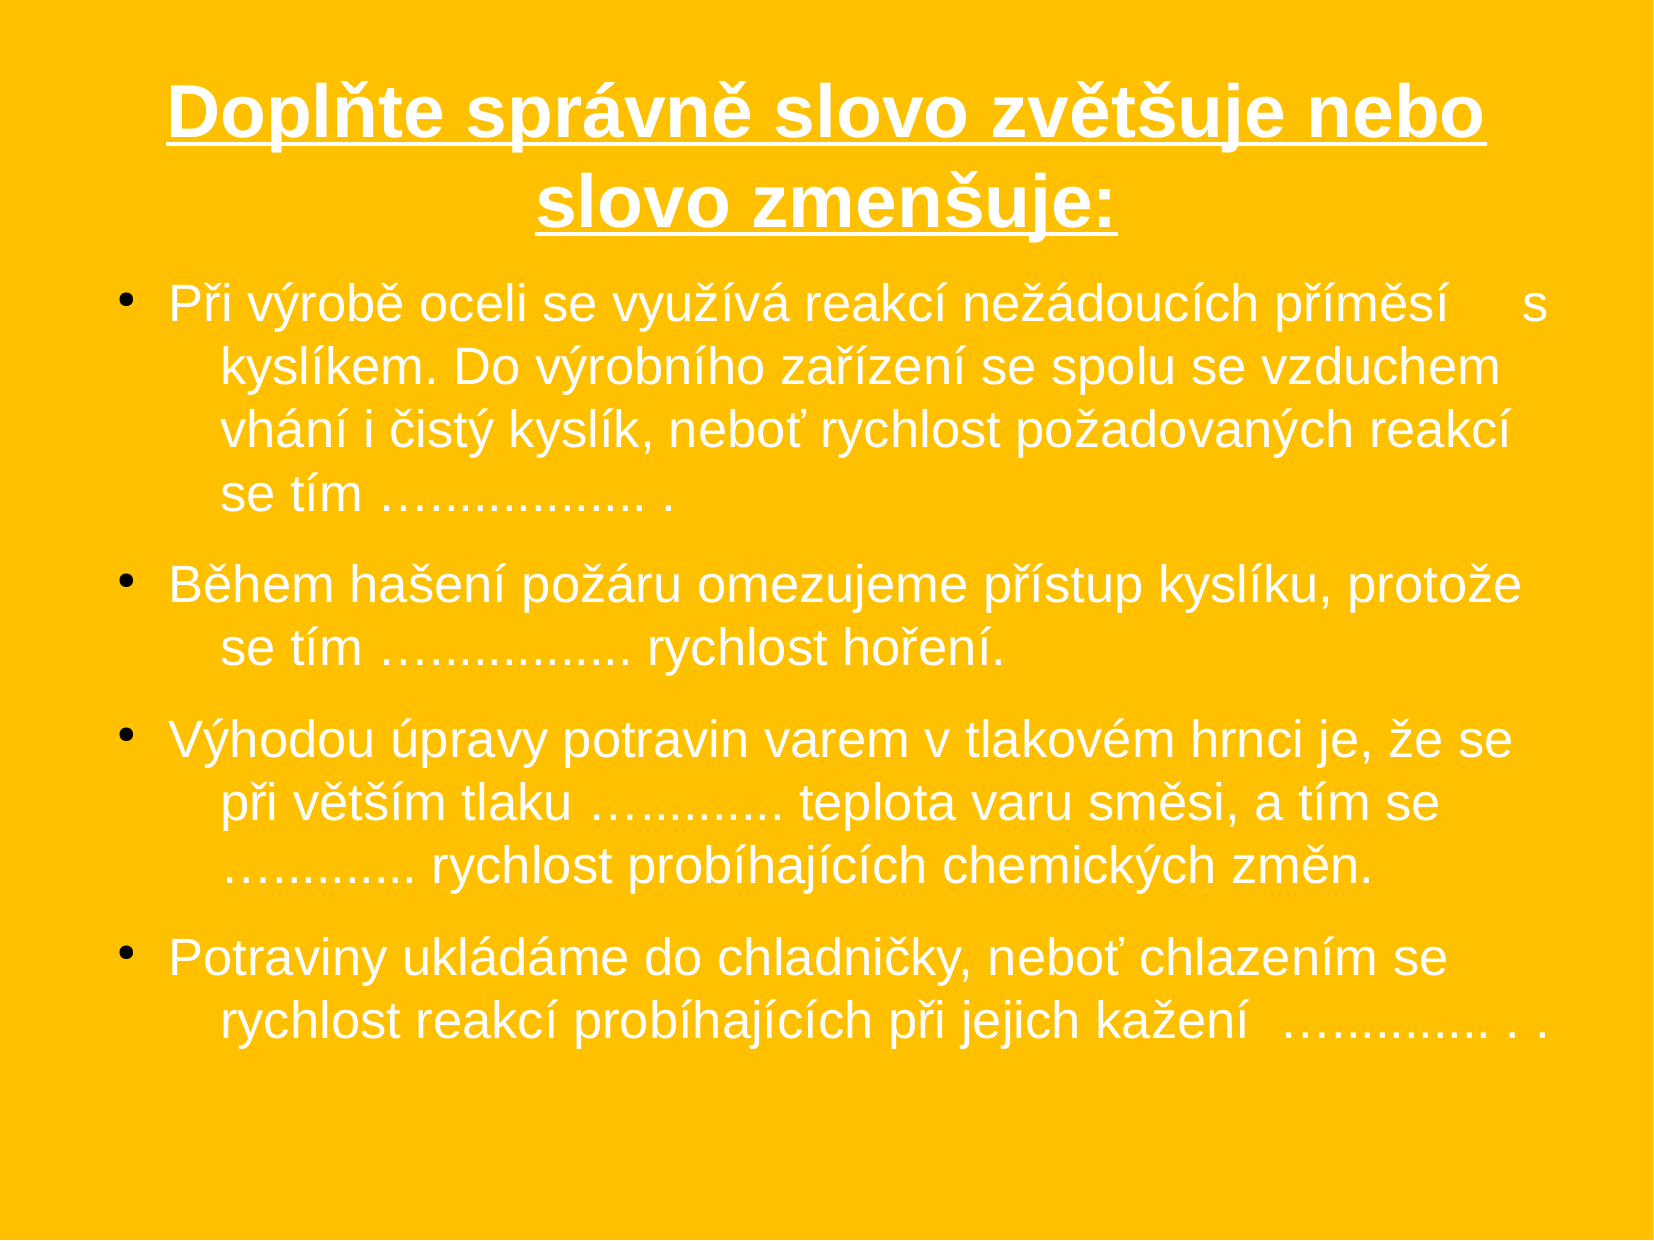

# Doplňte správně slovo zvětšuje nebo slovo zmenšuje:
Při výrobě oceli se využívá reakcí nežádoucích příměsí s kyslíkem. Do výrobního zařízení se spolu se vzduchem vhání i čistý kyslík, neboť rychlost požadovaných reakcí se tím …............... .
Během hašení požáru omezujeme přístup kyslíku, protože se tím ….............. rychlost hoření.
Výhodou úpravy potravin varem v tlakovém hrnci je, že se při větším tlaku ….......... teplota varu směsi, a tím se ….......... rychlost probíhajících chemických změn.
Potraviny ukládáme do chladničky, neboť chlazením se rychlost reakcí probíhajících při jejich kažení …........... . .